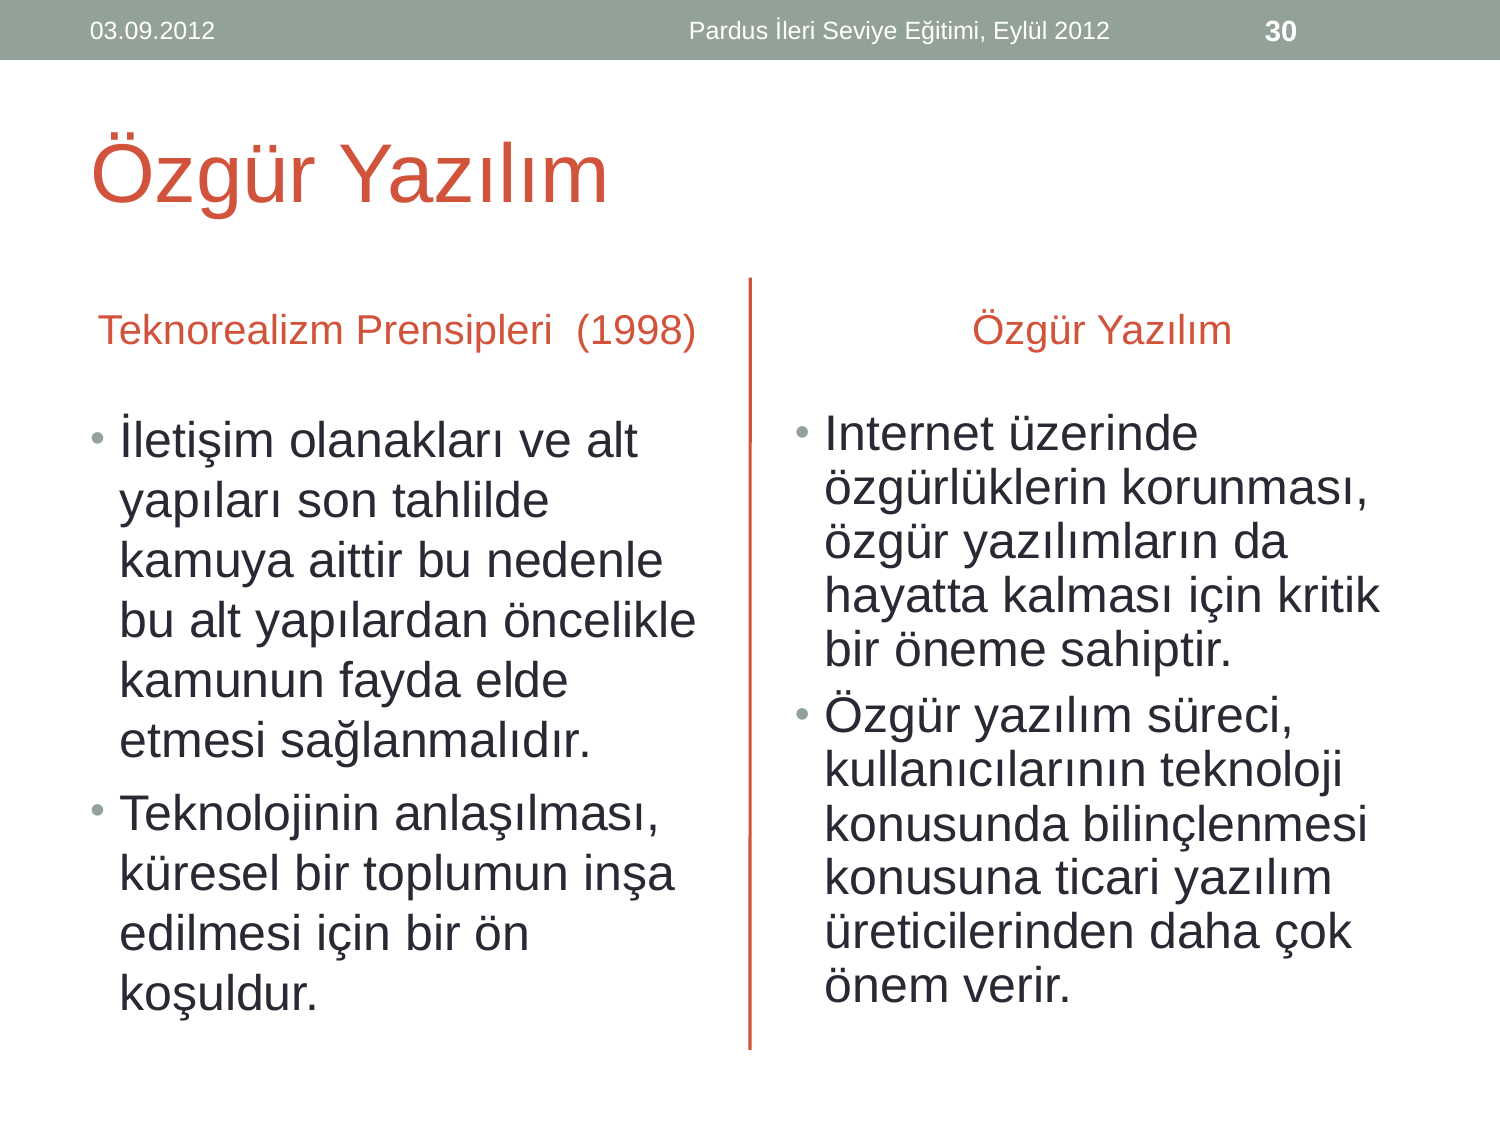

03.09.2012
Pardus İleri Seviye Eğitimi, Eylül 2012
# Özgür Yazılım
Teknorealizm Prensipleri (1998)
Özgür Yazılım
İletişim olanakları ve alt yapıları son tahlilde kamuya aittir bu nedenle bu alt yapılardan öncelikle kamunun fayda elde etmesi sağlanmalıdır.
Teknolojinin anlaşılması, küresel bir toplumun inşa edilmesi için bir ön koşuldur.
Internet üzerinde özgürlüklerin korunması, özgür yazılımların da hayatta kalması için kritik bir öneme sahiptir.
Özgür yazılım süreci, kullanıcılarının teknoloji konusunda bilinçlenmesi konusuna ticari yazılım üreticilerinden daha çok önem verir.